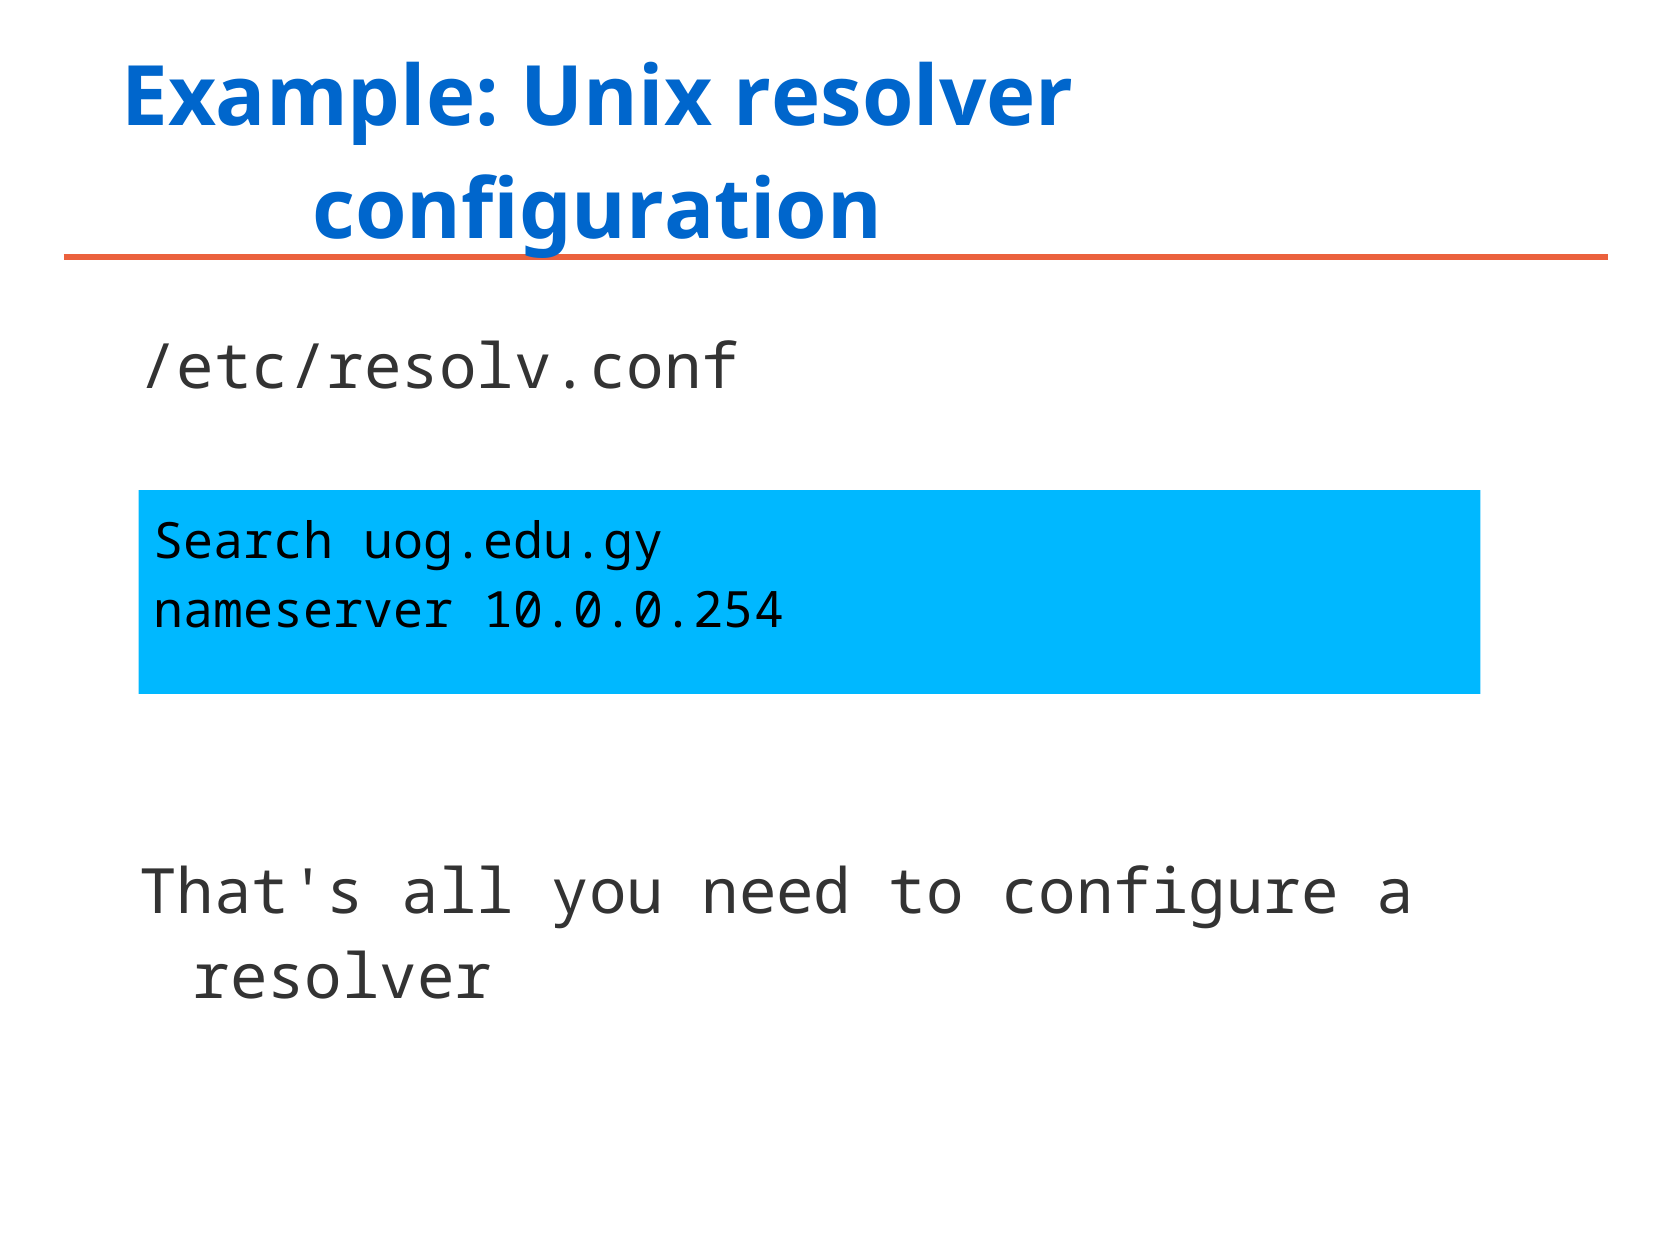

# Example: Unix resolver configuration
/etc/resolv.conf
That's all you need to configure a resolver
Search uog.edu.gy
nameserver 10.0.0.254